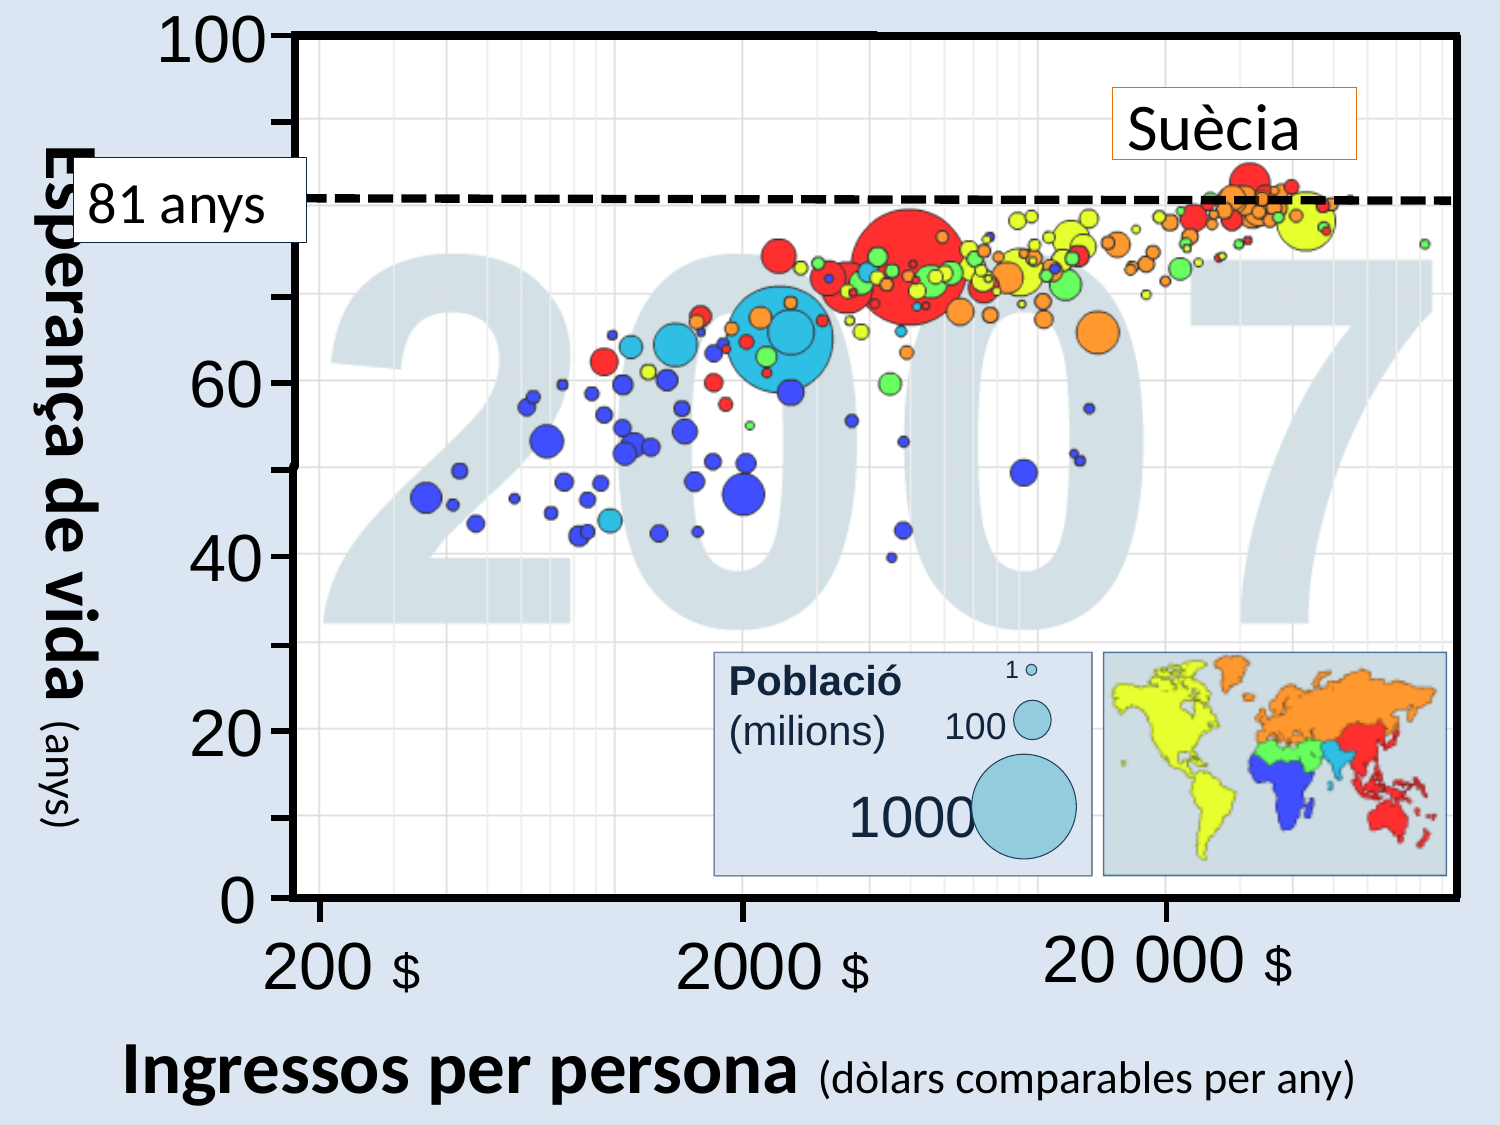

100
80
60
40
20
0
Sweden
2007
Suècia
Esperança de vida (anys)
81 anys
Població
(milions)
1
100
1000
20 000 $
200 $
2000 $
Ingressos per persona (dòlars comparables per any)